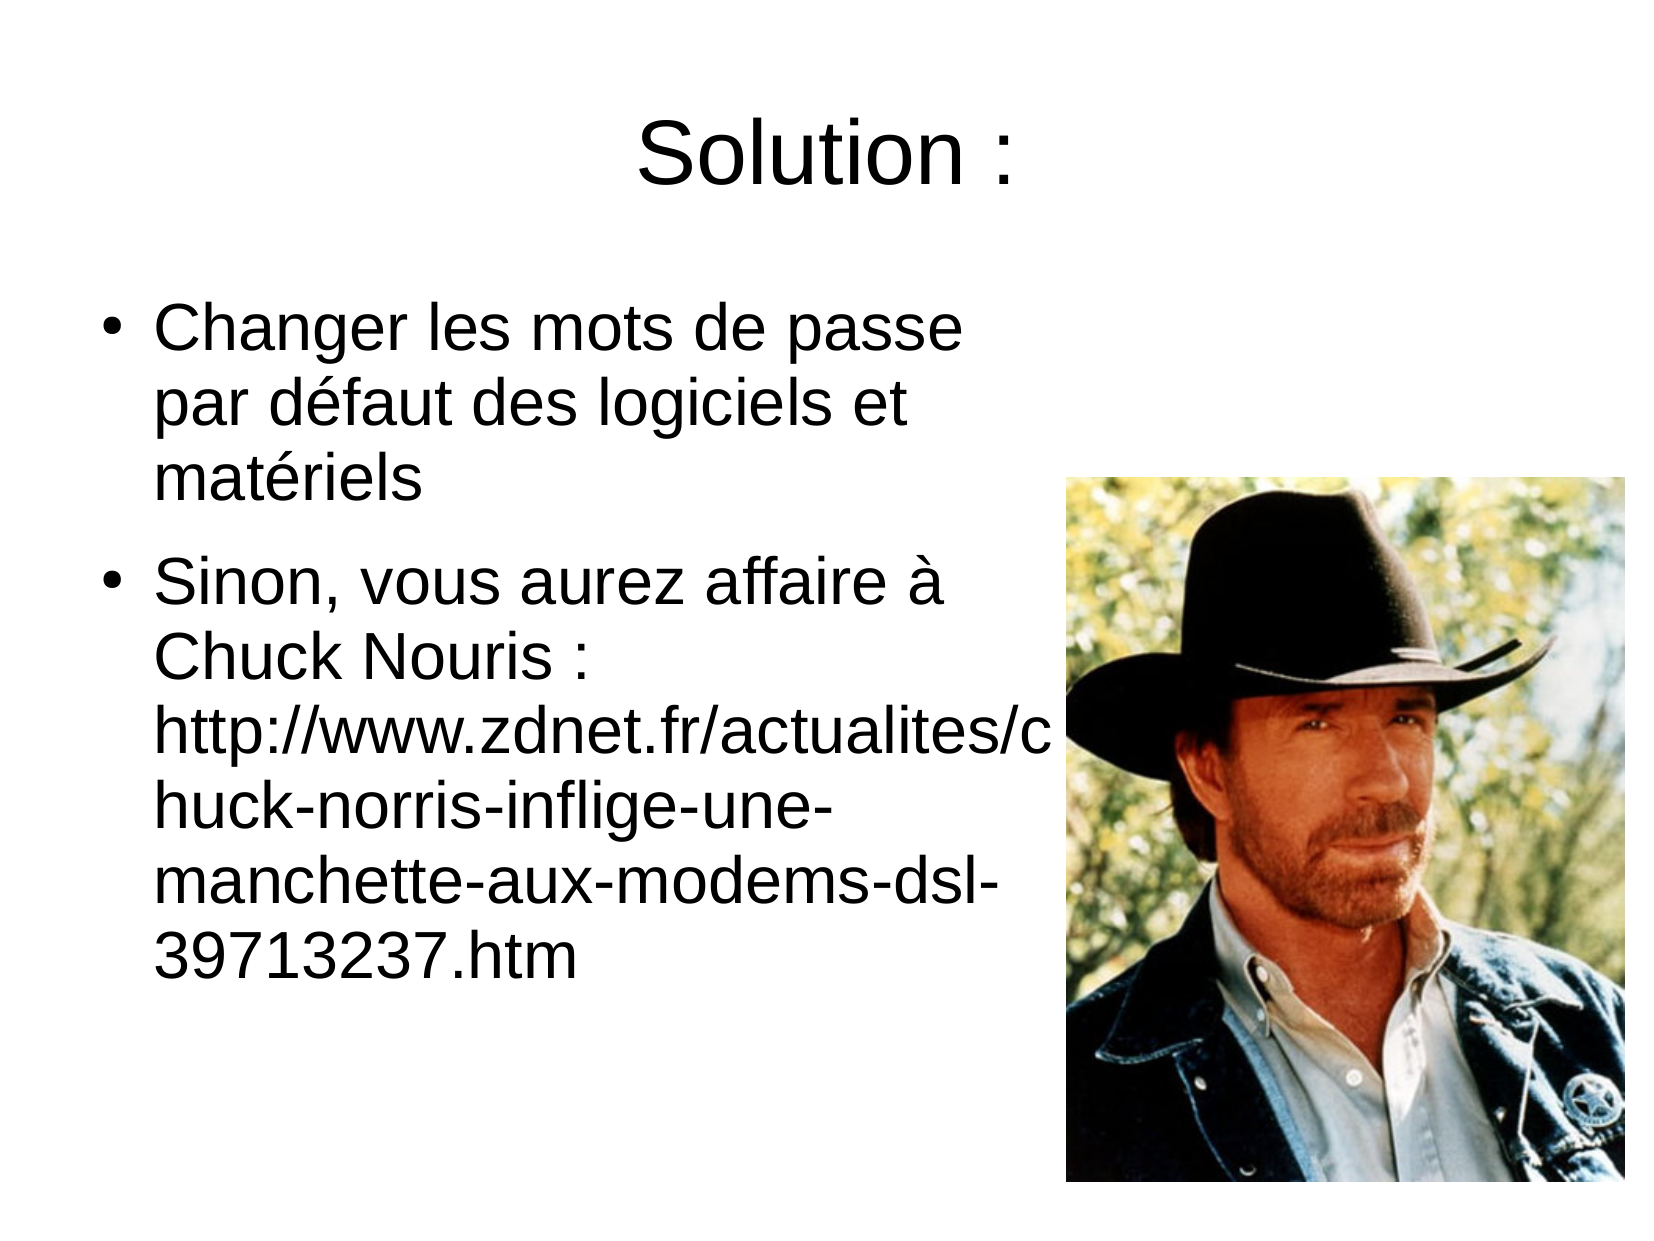

# Solution :
Changer les mots de passe par défaut des logiciels et matériels
Sinon, vous aurez affaire à Chuck Nouris : http://www.zdnet.fr/actualites/chuck-norris-inflige-une-manchette-aux-modems-dsl-39713237.htm